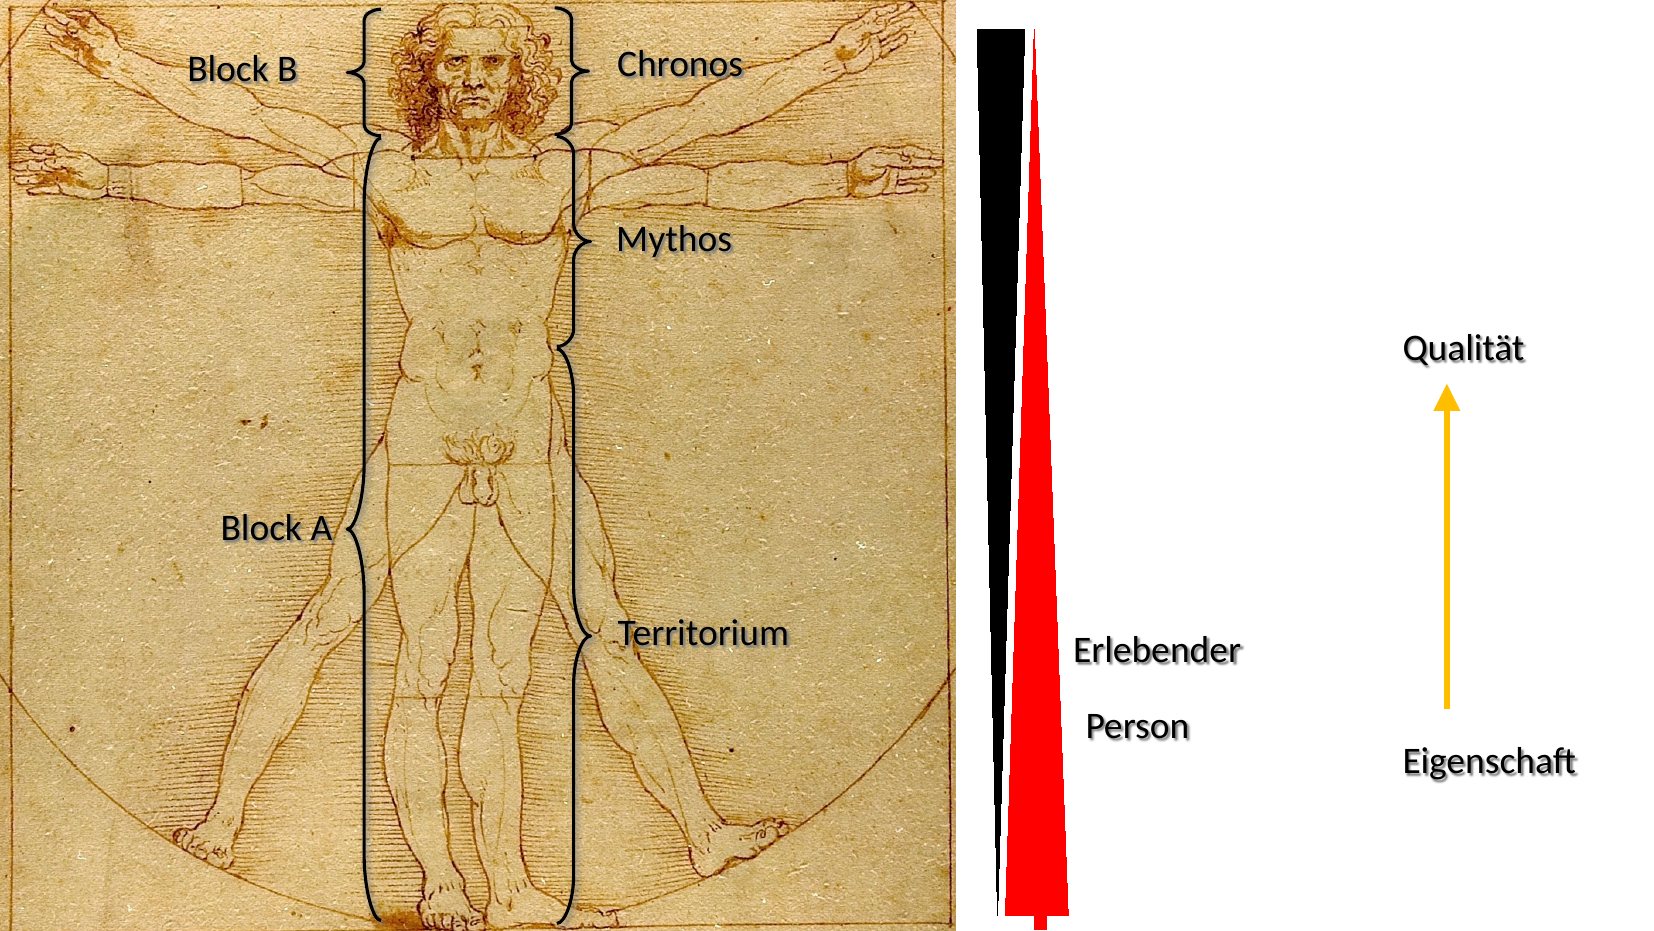

Chronos
Block B
Mythos
Qualität
Block A
Territorium
Erlebender
Person
Eigenschaft